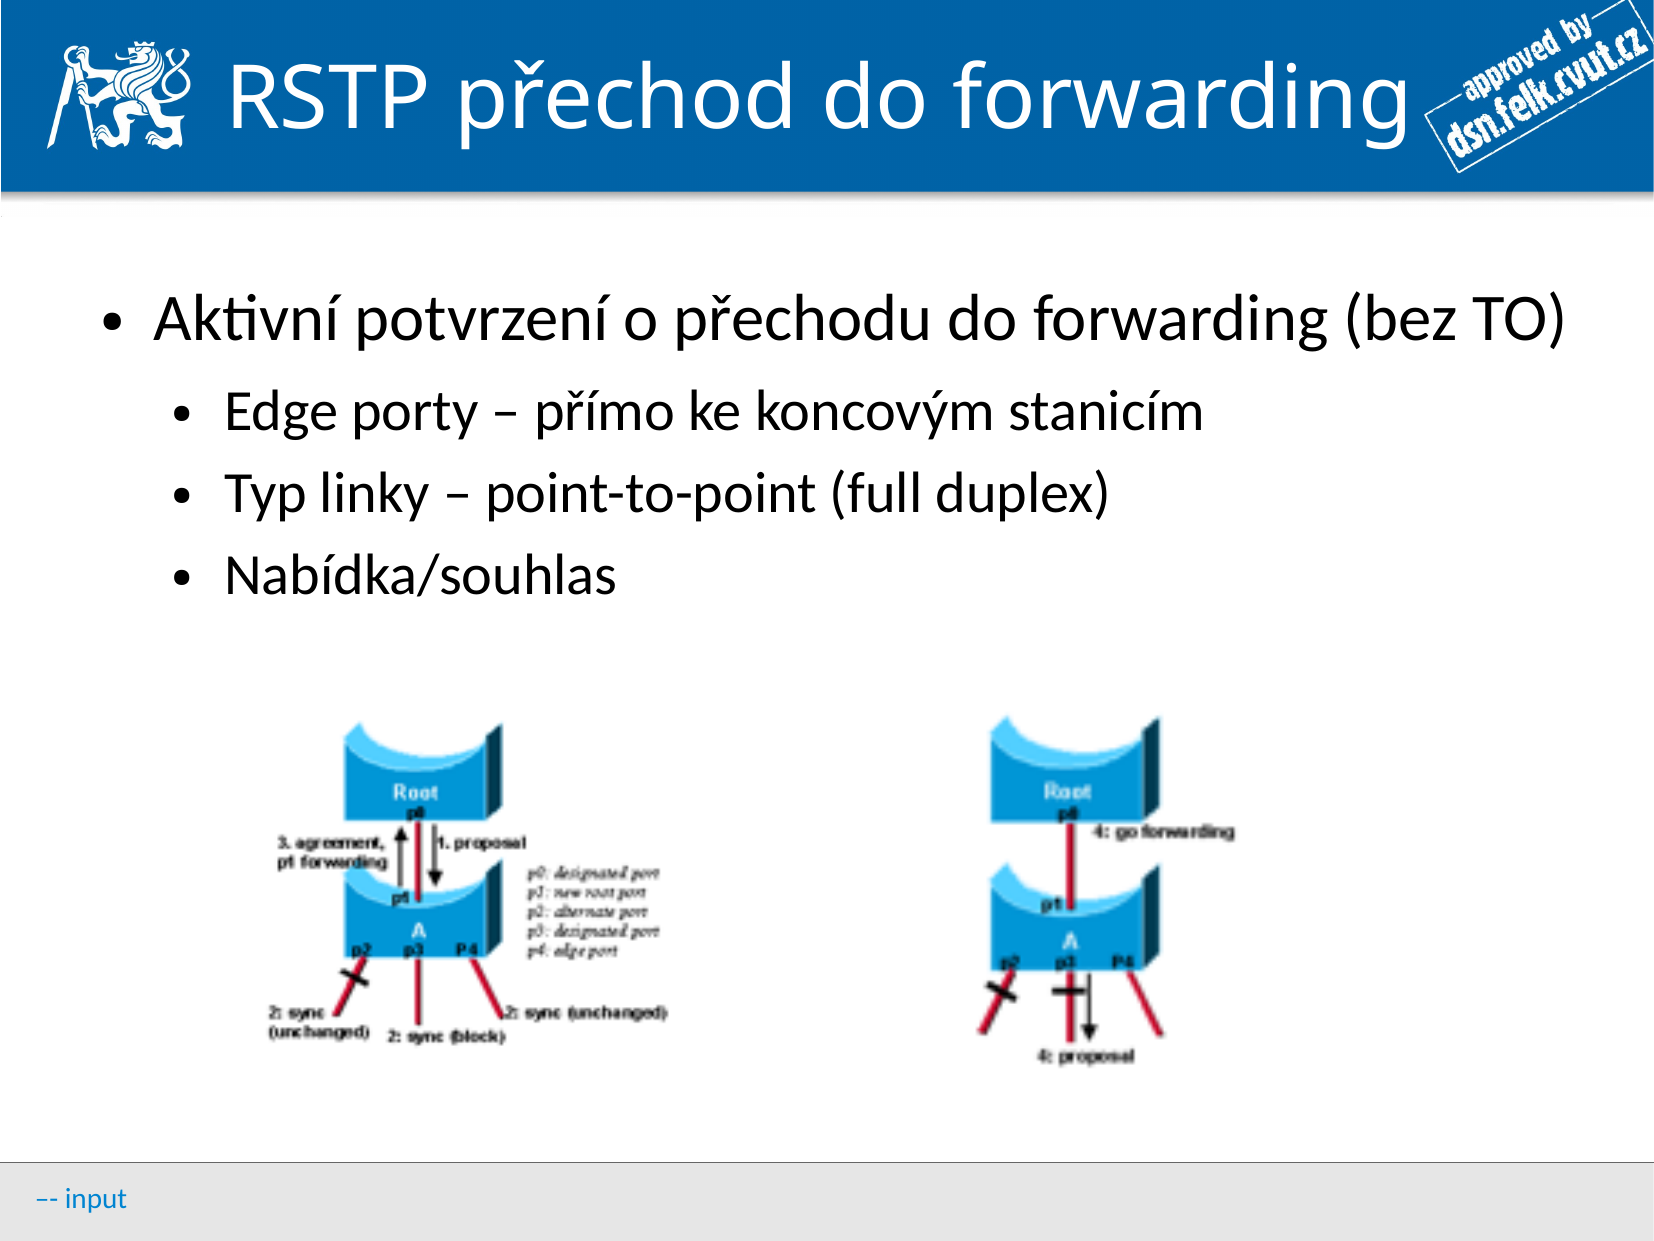

# RSTP přechod do forwarding
Aktivní potvrzení o přechodu do forwarding (bez TO)
Edge porty – přímo ke koncovým stanicím
Typ linky – point-to-point (full duplex)
Nabídka/souhlas